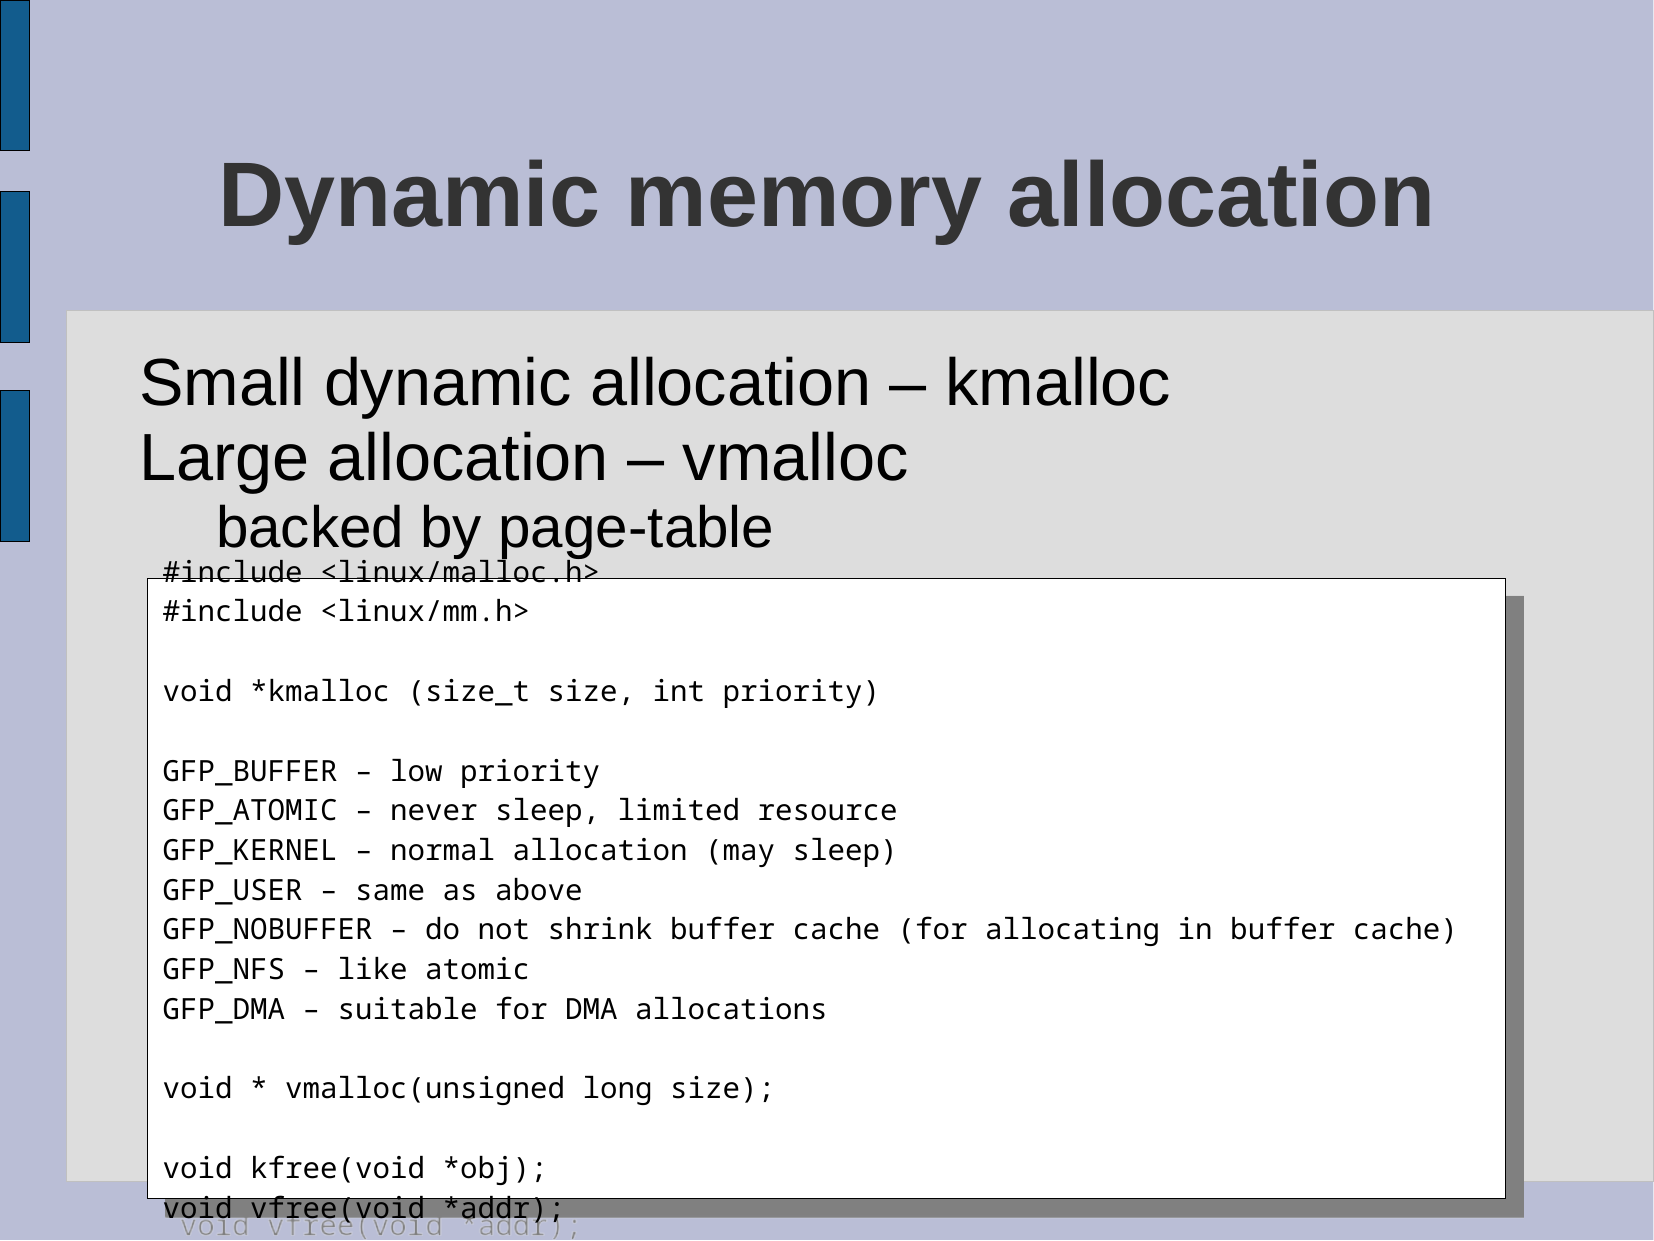

# Dynamic memory allocation
Small dynamic allocation – kmalloc
Large allocation – vmalloc
backed by page-table
#include <linux/malloc.h>
#include <linux/mm.h>
void *kmalloc (size_t size, int priority)
GFP_BUFFER – low priority
GFP_ATOMIC – never sleep, limited resource
GFP_KERNEL – normal allocation (may sleep)
GFP_USER – same as above
GFP_NOBUFFER – do not shrink buffer cache (for allocating in buffer cache)
GFP_NFS – like atomic
GFP_DMA – suitable for DMA allocations
void * vmalloc(unsigned long size);
void kfree(void *obj);
void vfree(void *addr);